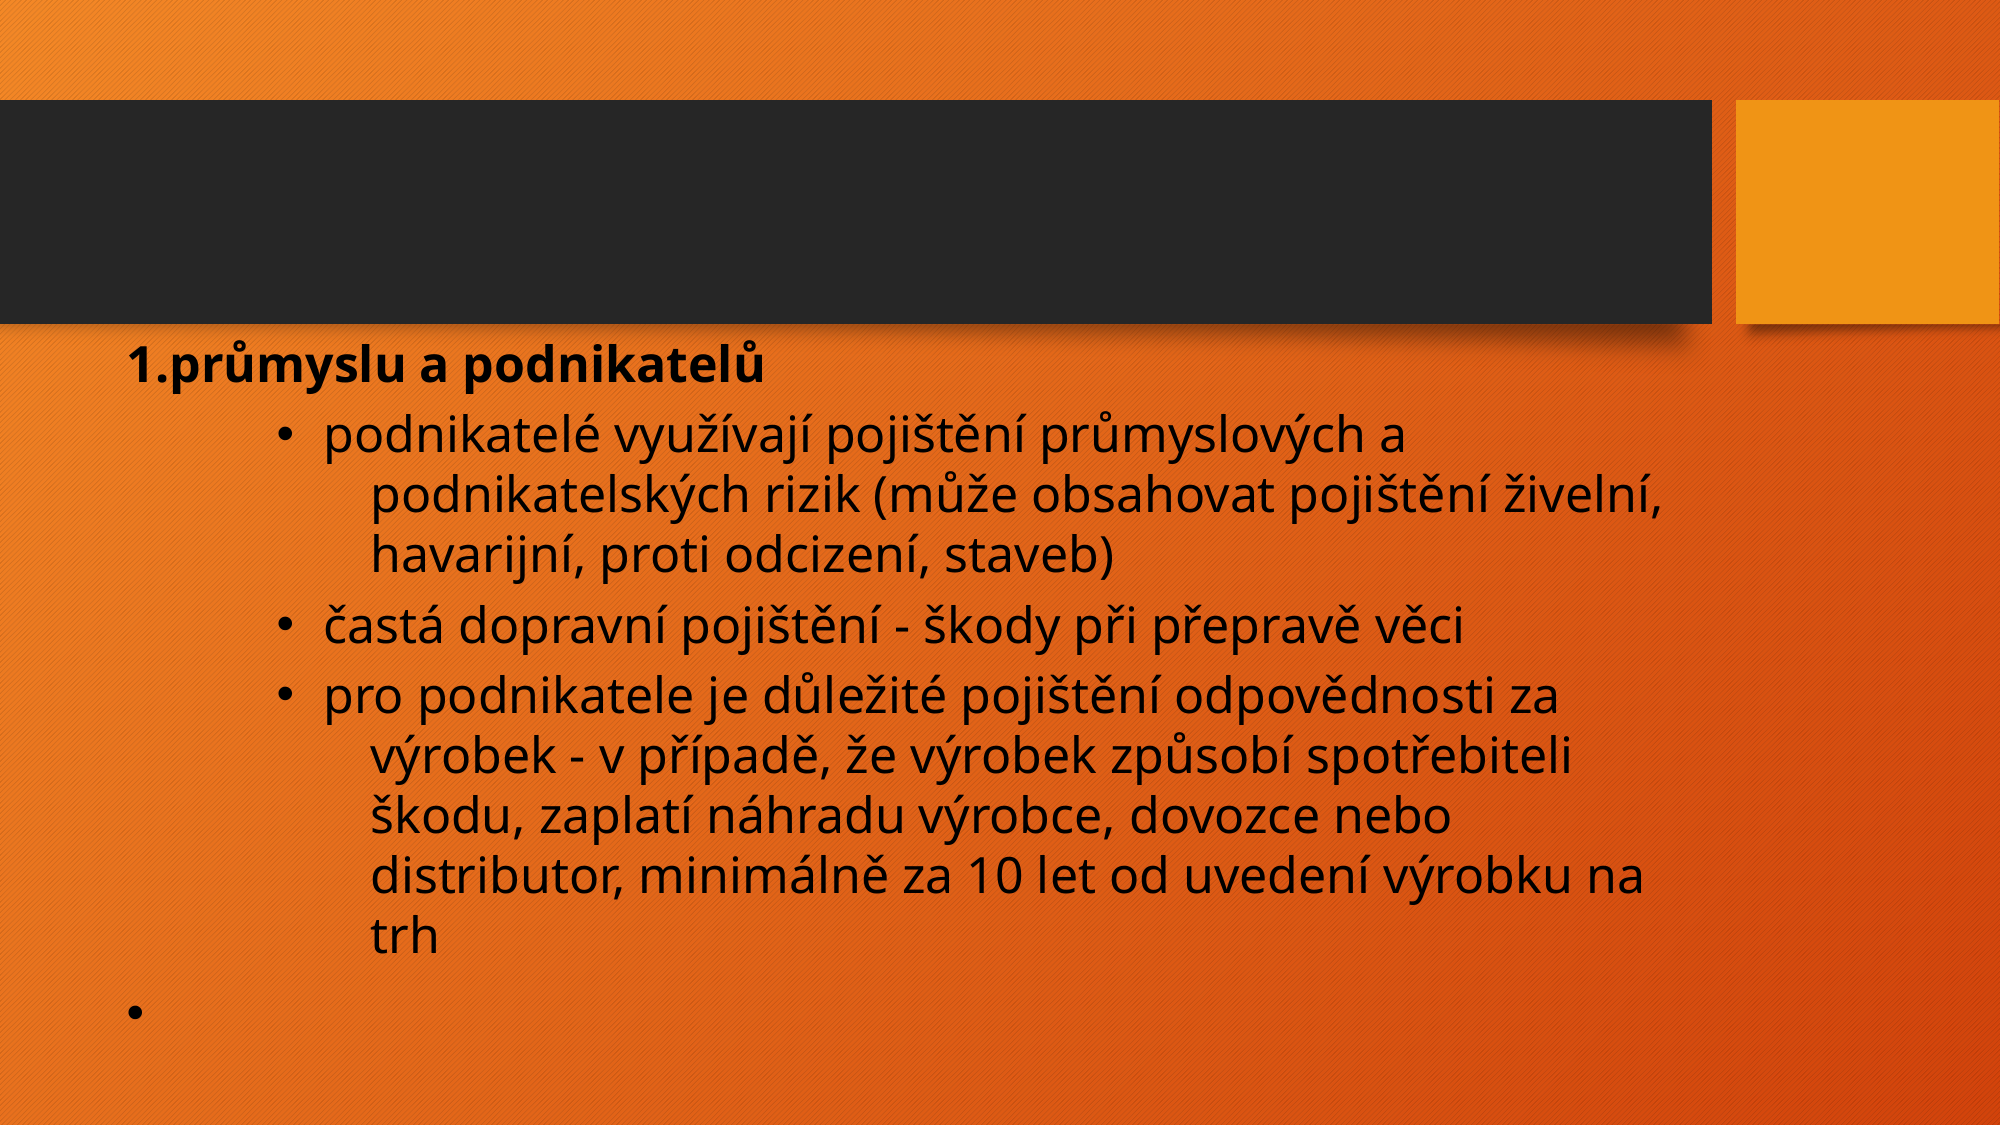

#
průmyslu a podnikatelů
podnikatelé využívají pojištění průmyslových a podnikatelských rizik (může obsahovat pojištění živelní, havarijní, proti odcizení, staveb)
častá dopravní pojištění - škody při přepravě věci
pro podnikatele je důležité pojištění odpovědnosti za výrobek - v případě, že výrobek způsobí spotřebiteli škodu, zaplatí náhradu výrobce, dovozce nebo distributor, minimálně za 10 let od uvedení výrobku na trh